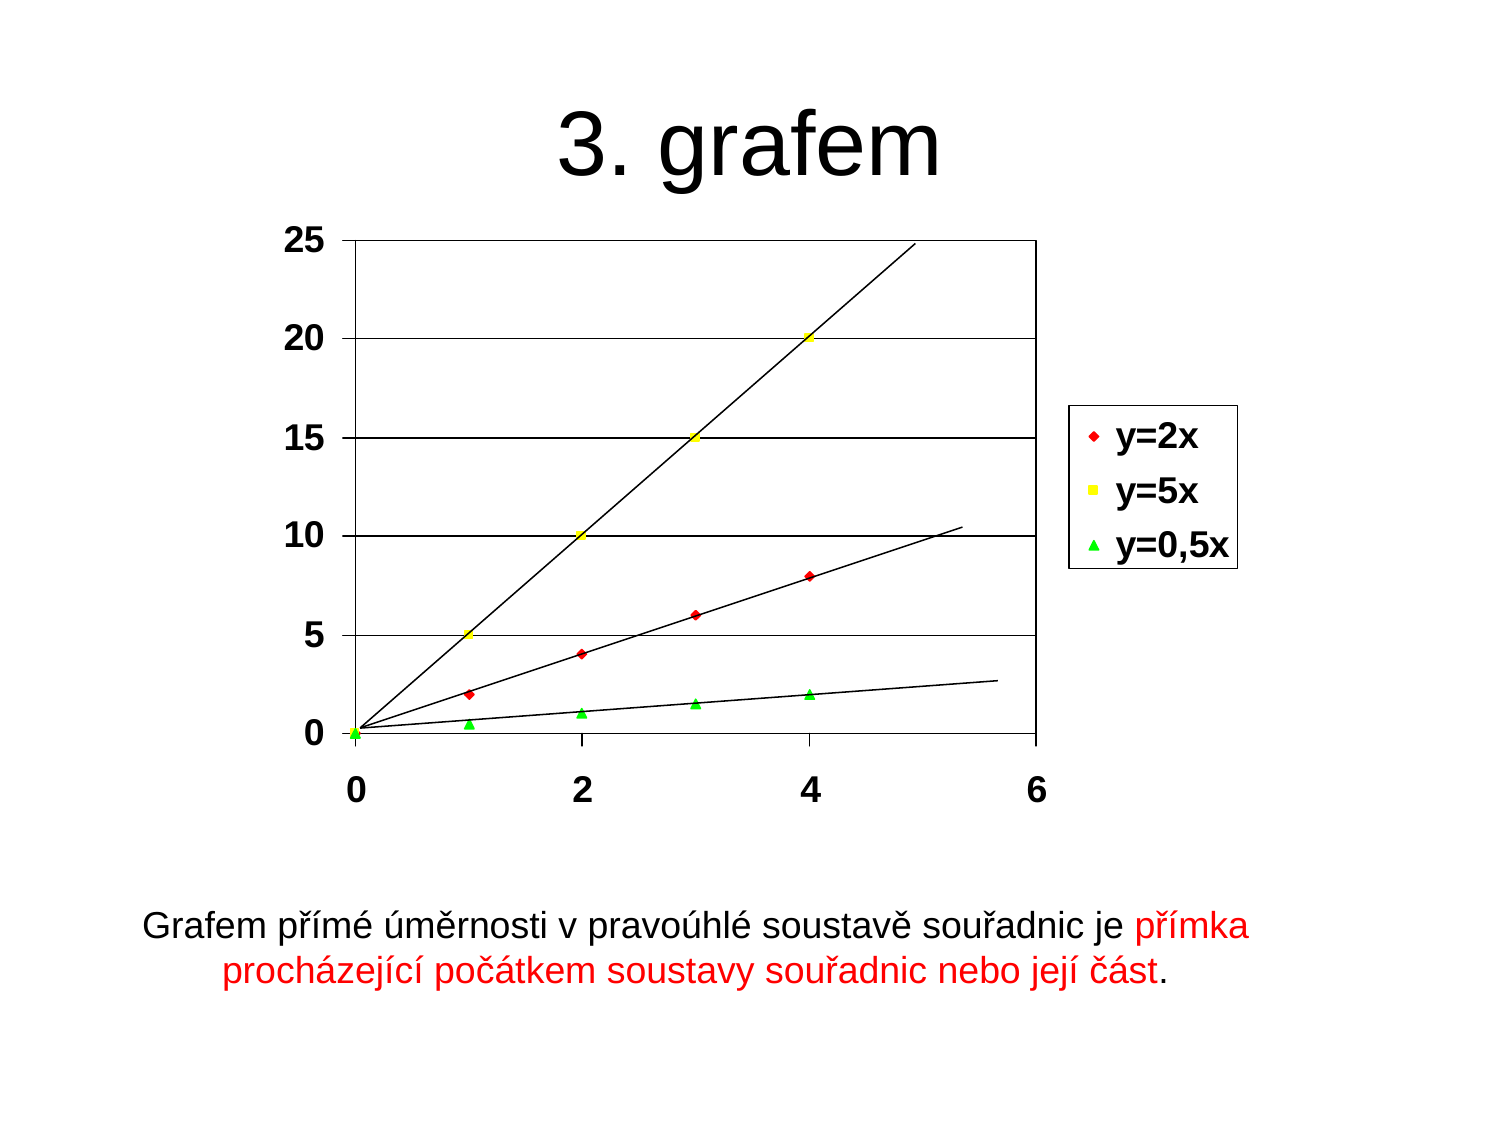

# 3. grafem
Grafem přímé úměrnosti v pravoúhlé soustavě souřadnic je přímka procházející počátkem soustavy souřadnic nebo její část.